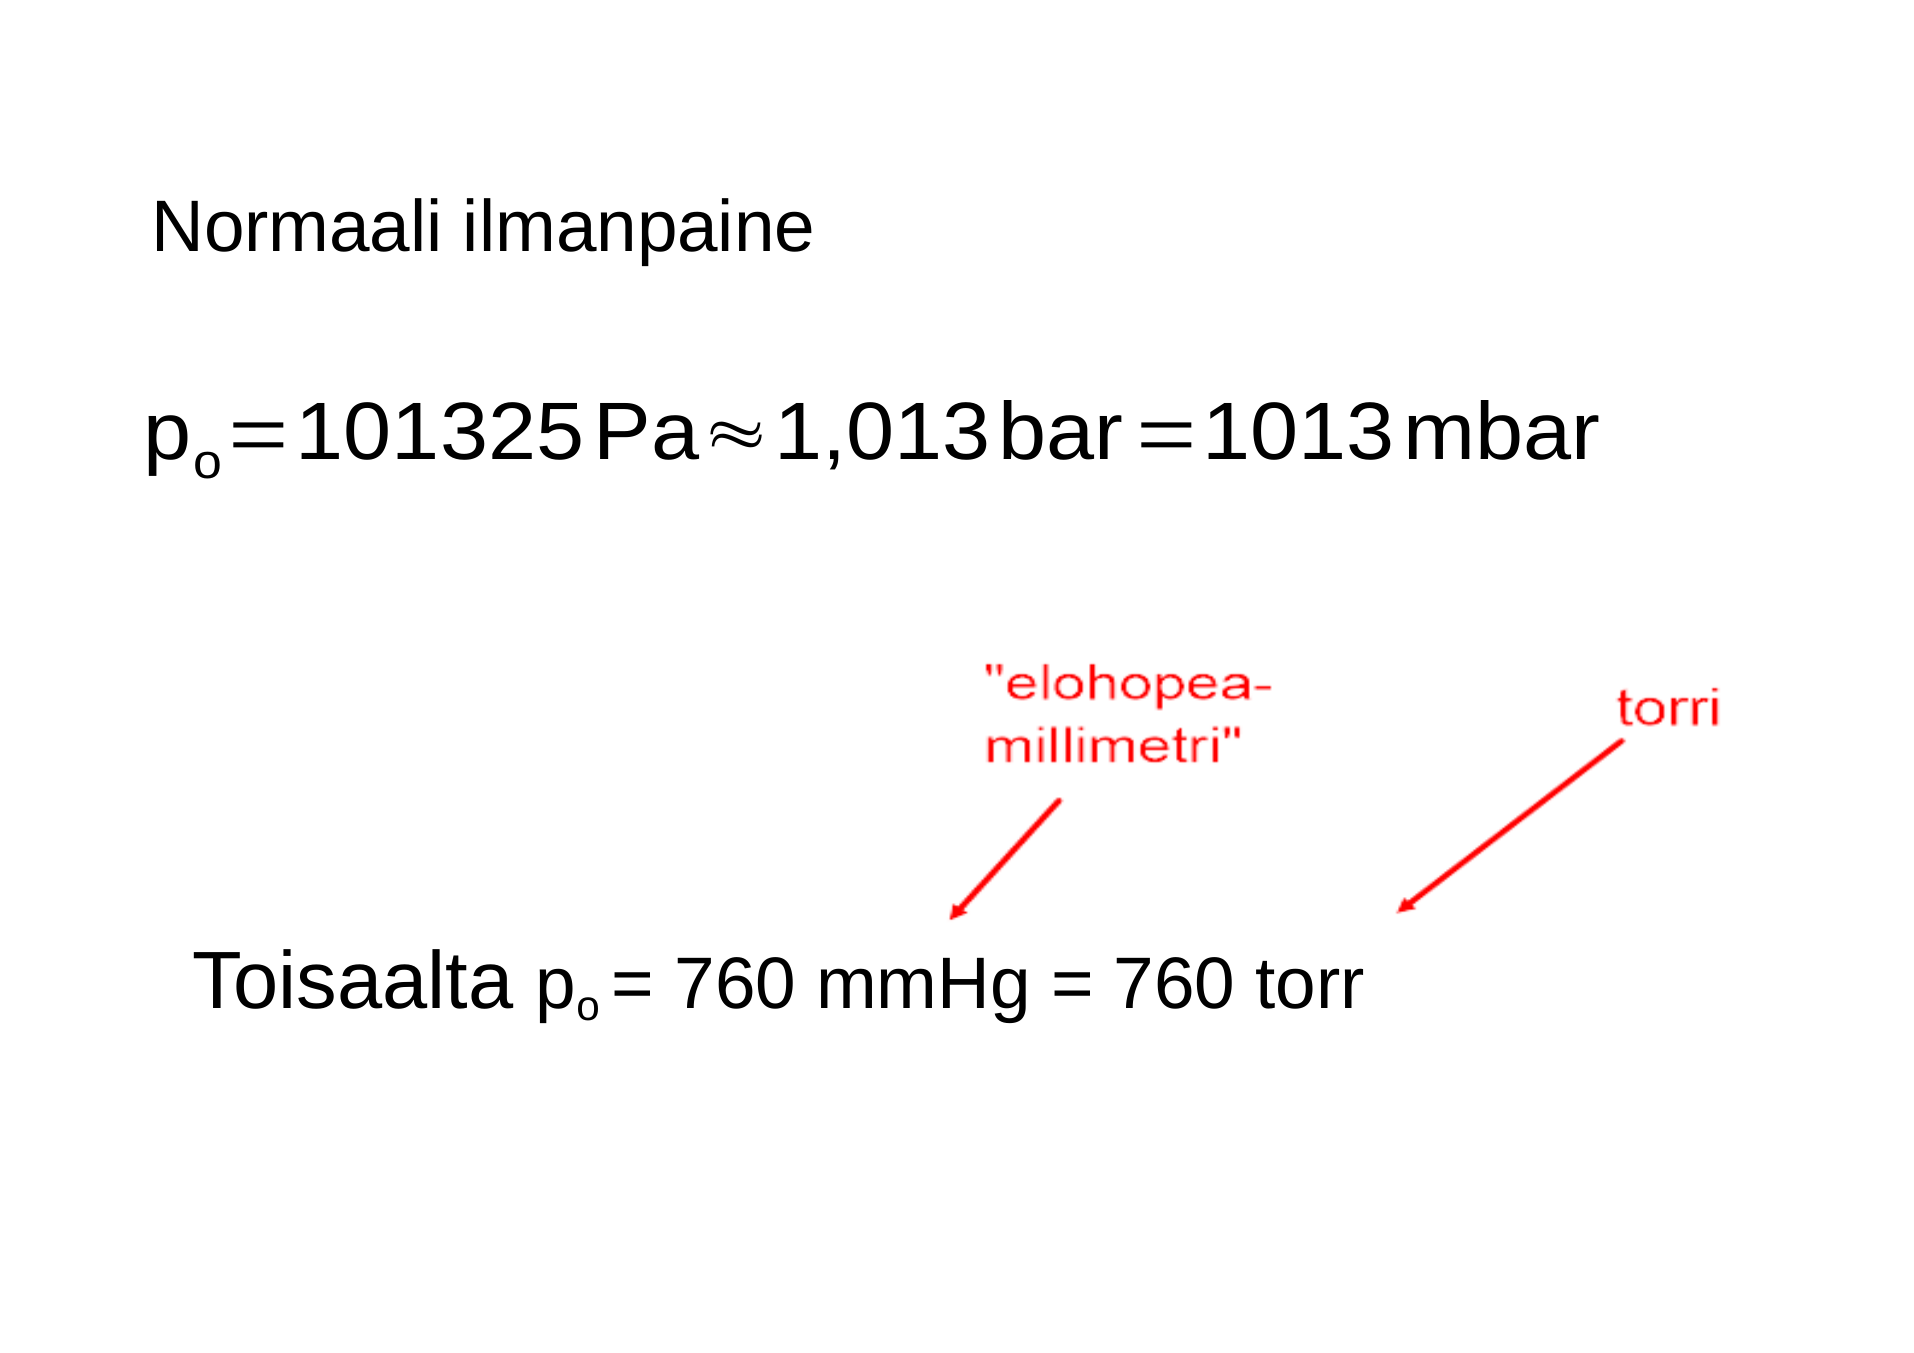

Normaali ilmanpaine
Toisaalta po = 760 mmHg = 760 torr